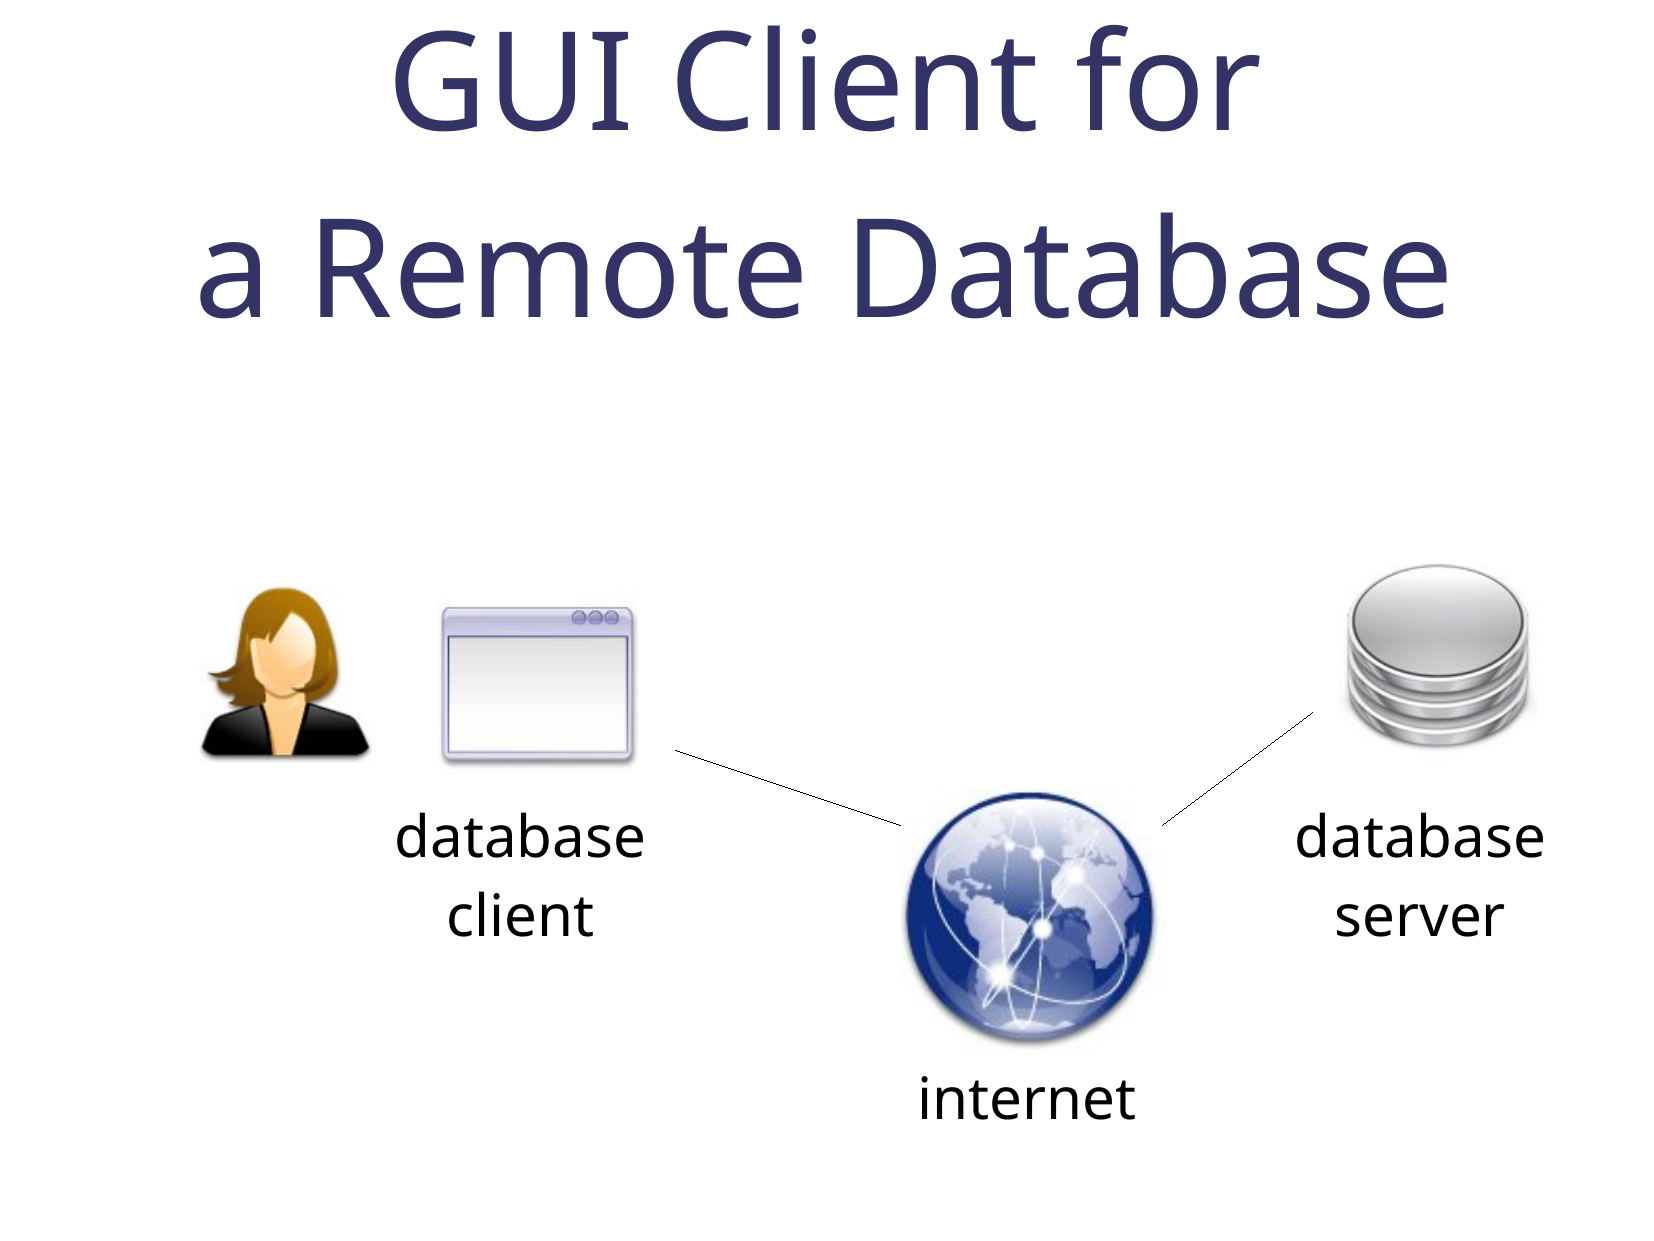

# GUI Client for a Remote Database
database
client
database
server
internet